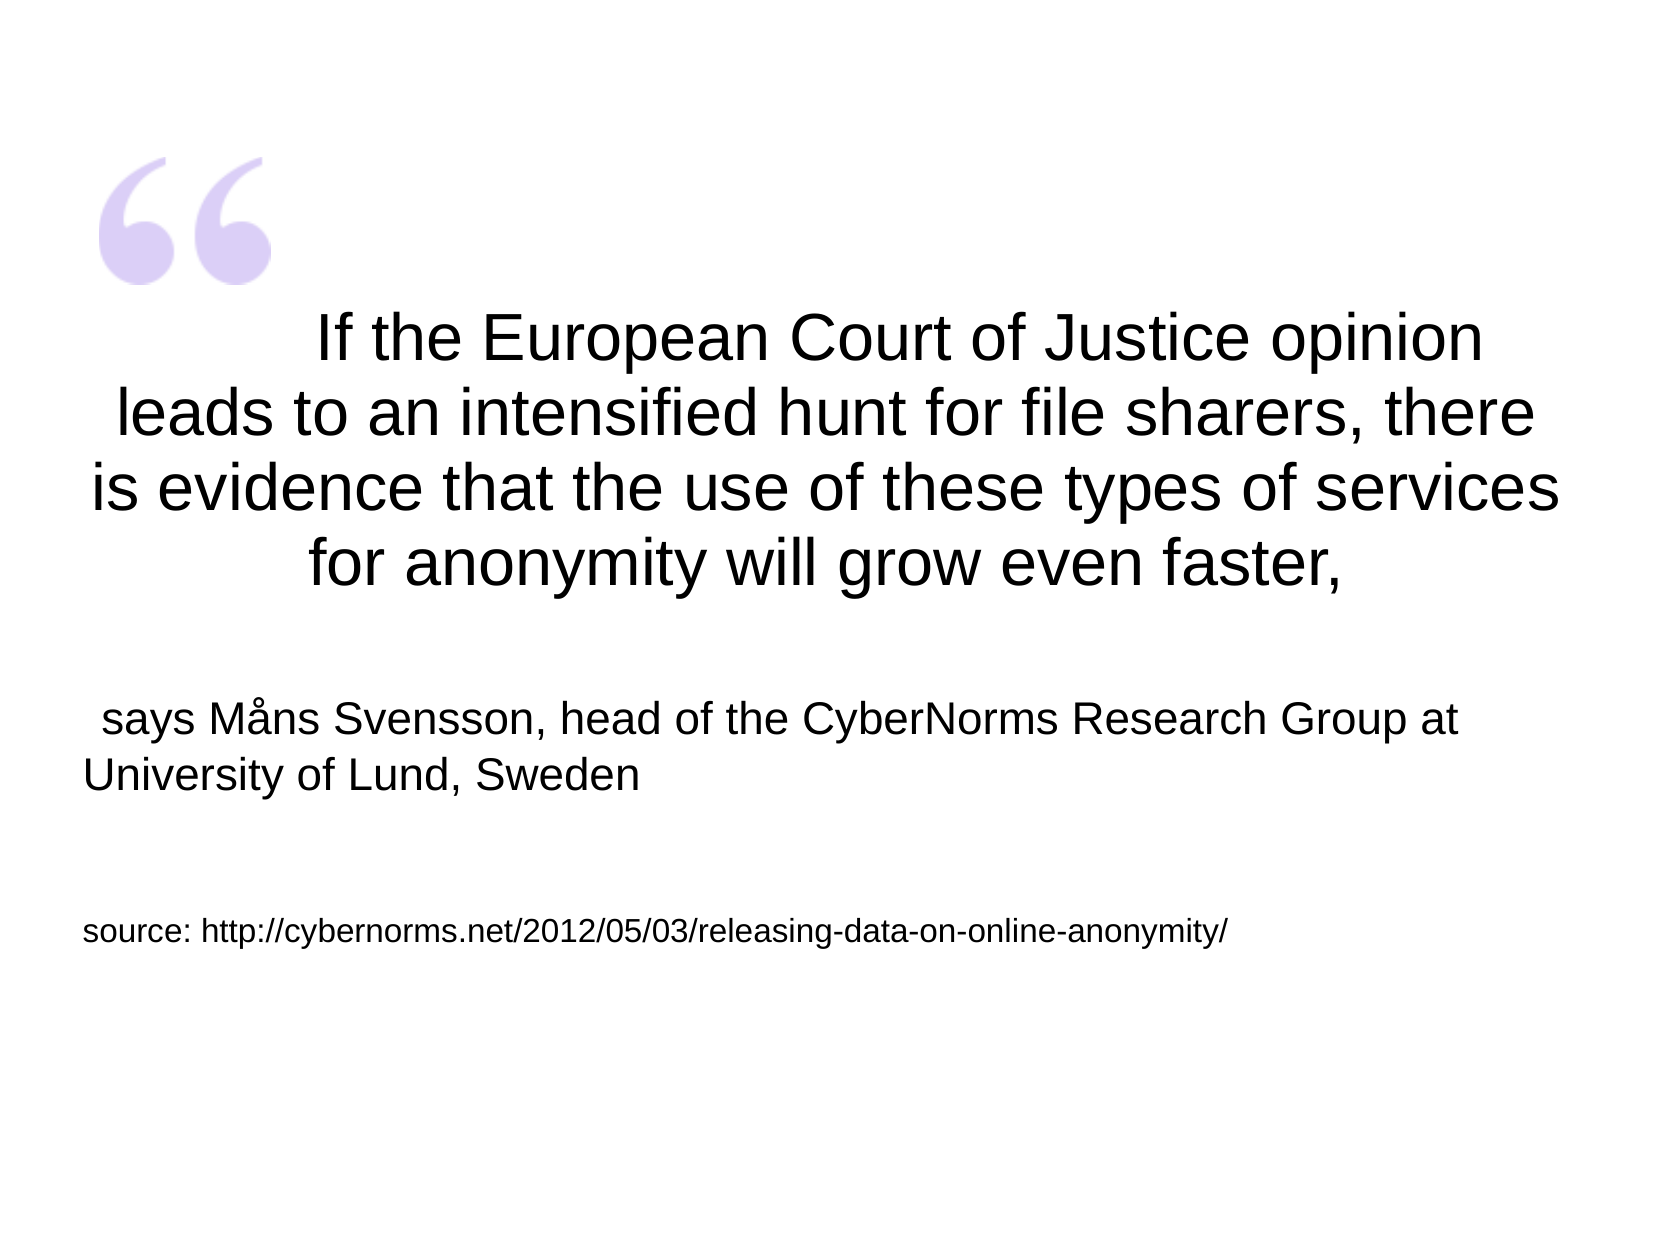

# If the European Court of Justice opinion leads to an intensified hunt for file sharers, there is evidence that the use of these types of services for anonymity will grow even faster,
 says Måns Svensson, head of the CyberNorms Research Group at University of Lund, Sweden
source: http://cybernorms.net/2012/05/03/releasing-data-on-online-anonymity/